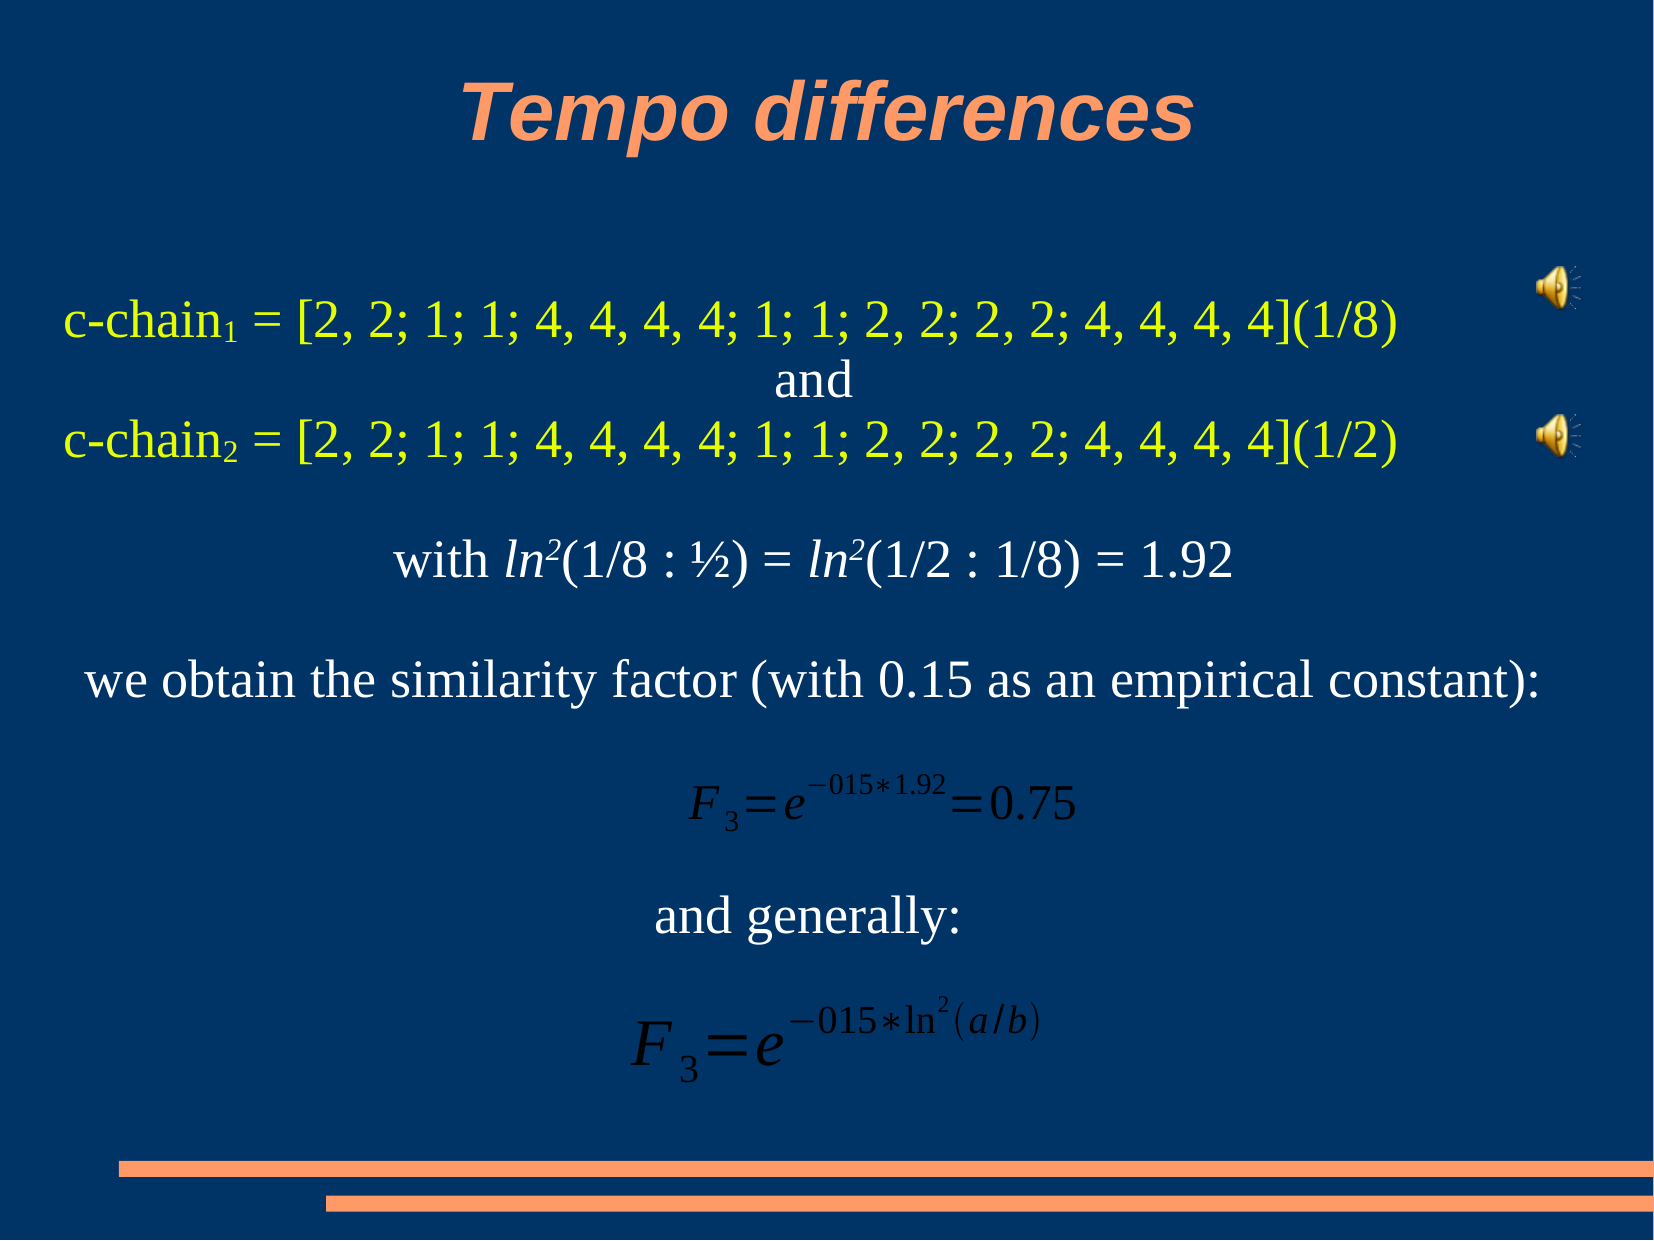

# Tempo differences
c-chain1 = [2, 2; 1; 1; 4, 4, 4, 4; 1; 1; 2, 2; 2, 2; 4, 4, 4, 4](1/8)
and
c-chain2 = [2, 2; 1; 1; 4, 4, 4, 4; 1; 1; 2, 2; 2, 2; 4, 4, 4, 4](1/2)
with ln2(1/8 : ½) = ln2(1/2 : 1/8) = 1.92
we obtain the similarity factor (with 0.15 as an empirical constant):
and generally: